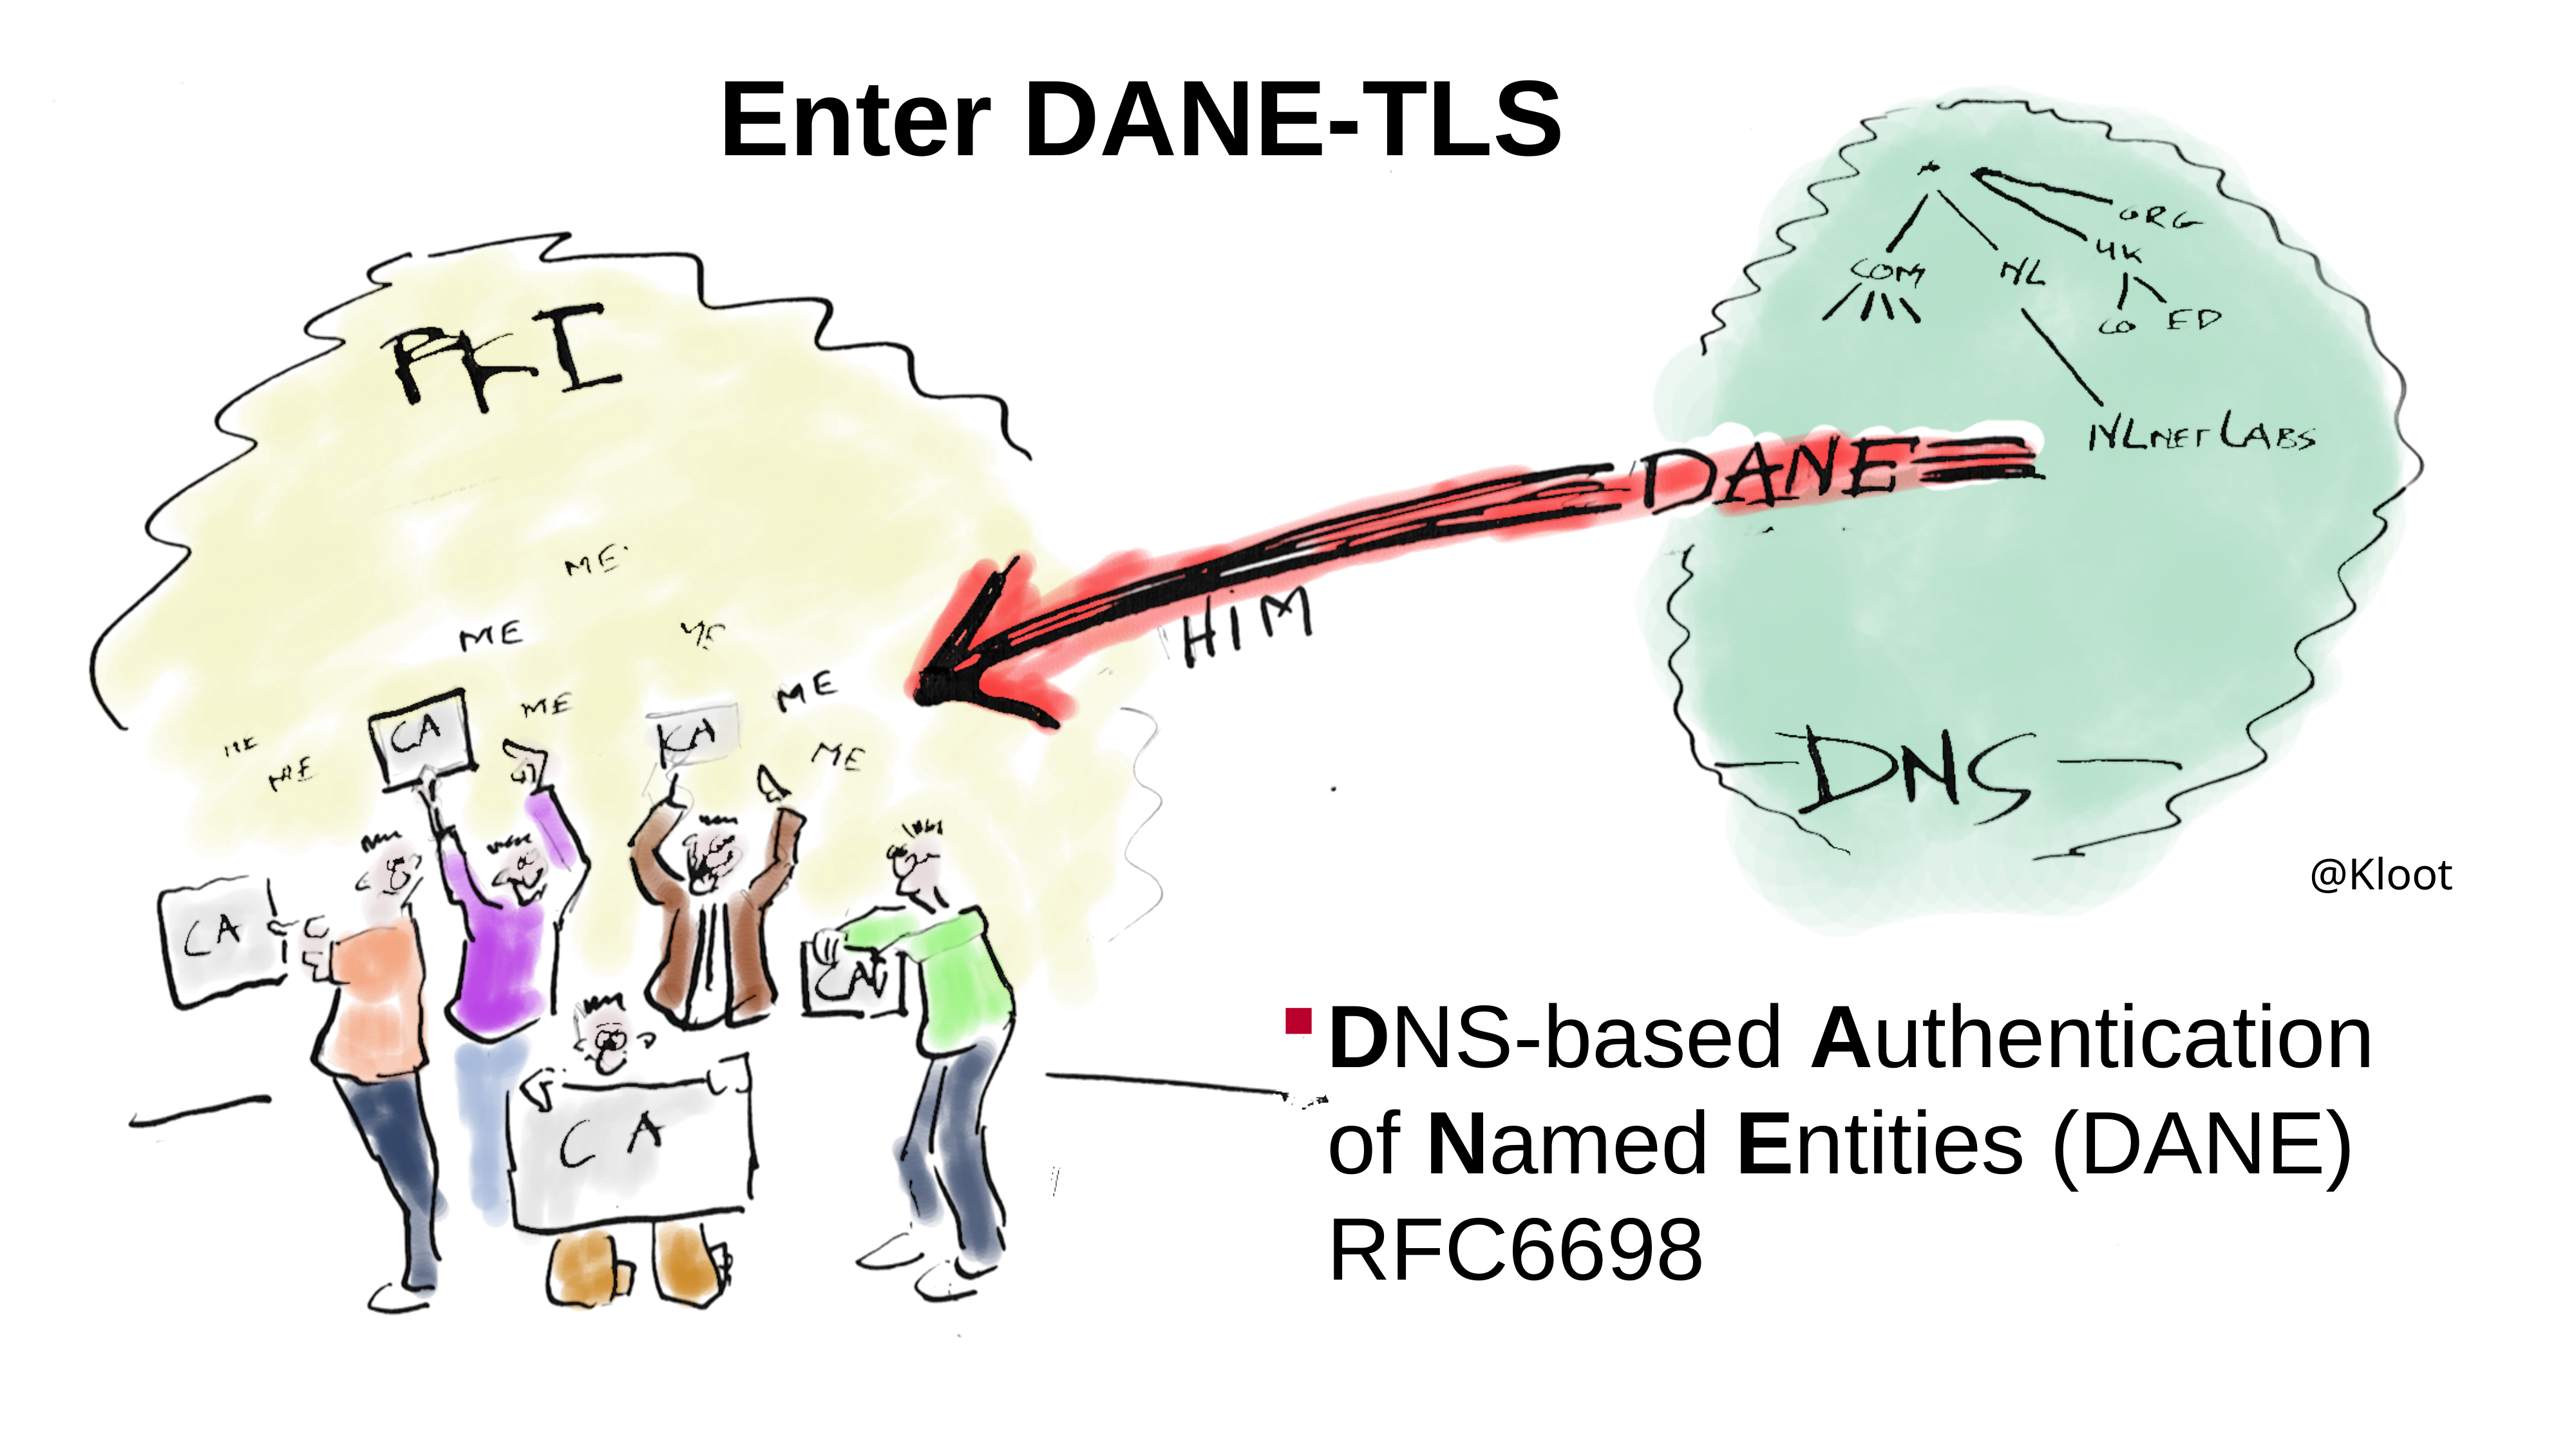

# Enter DANE-TLS
@Kloot
DNS-based Authentication
of Named Entities (DANE) RFC6698